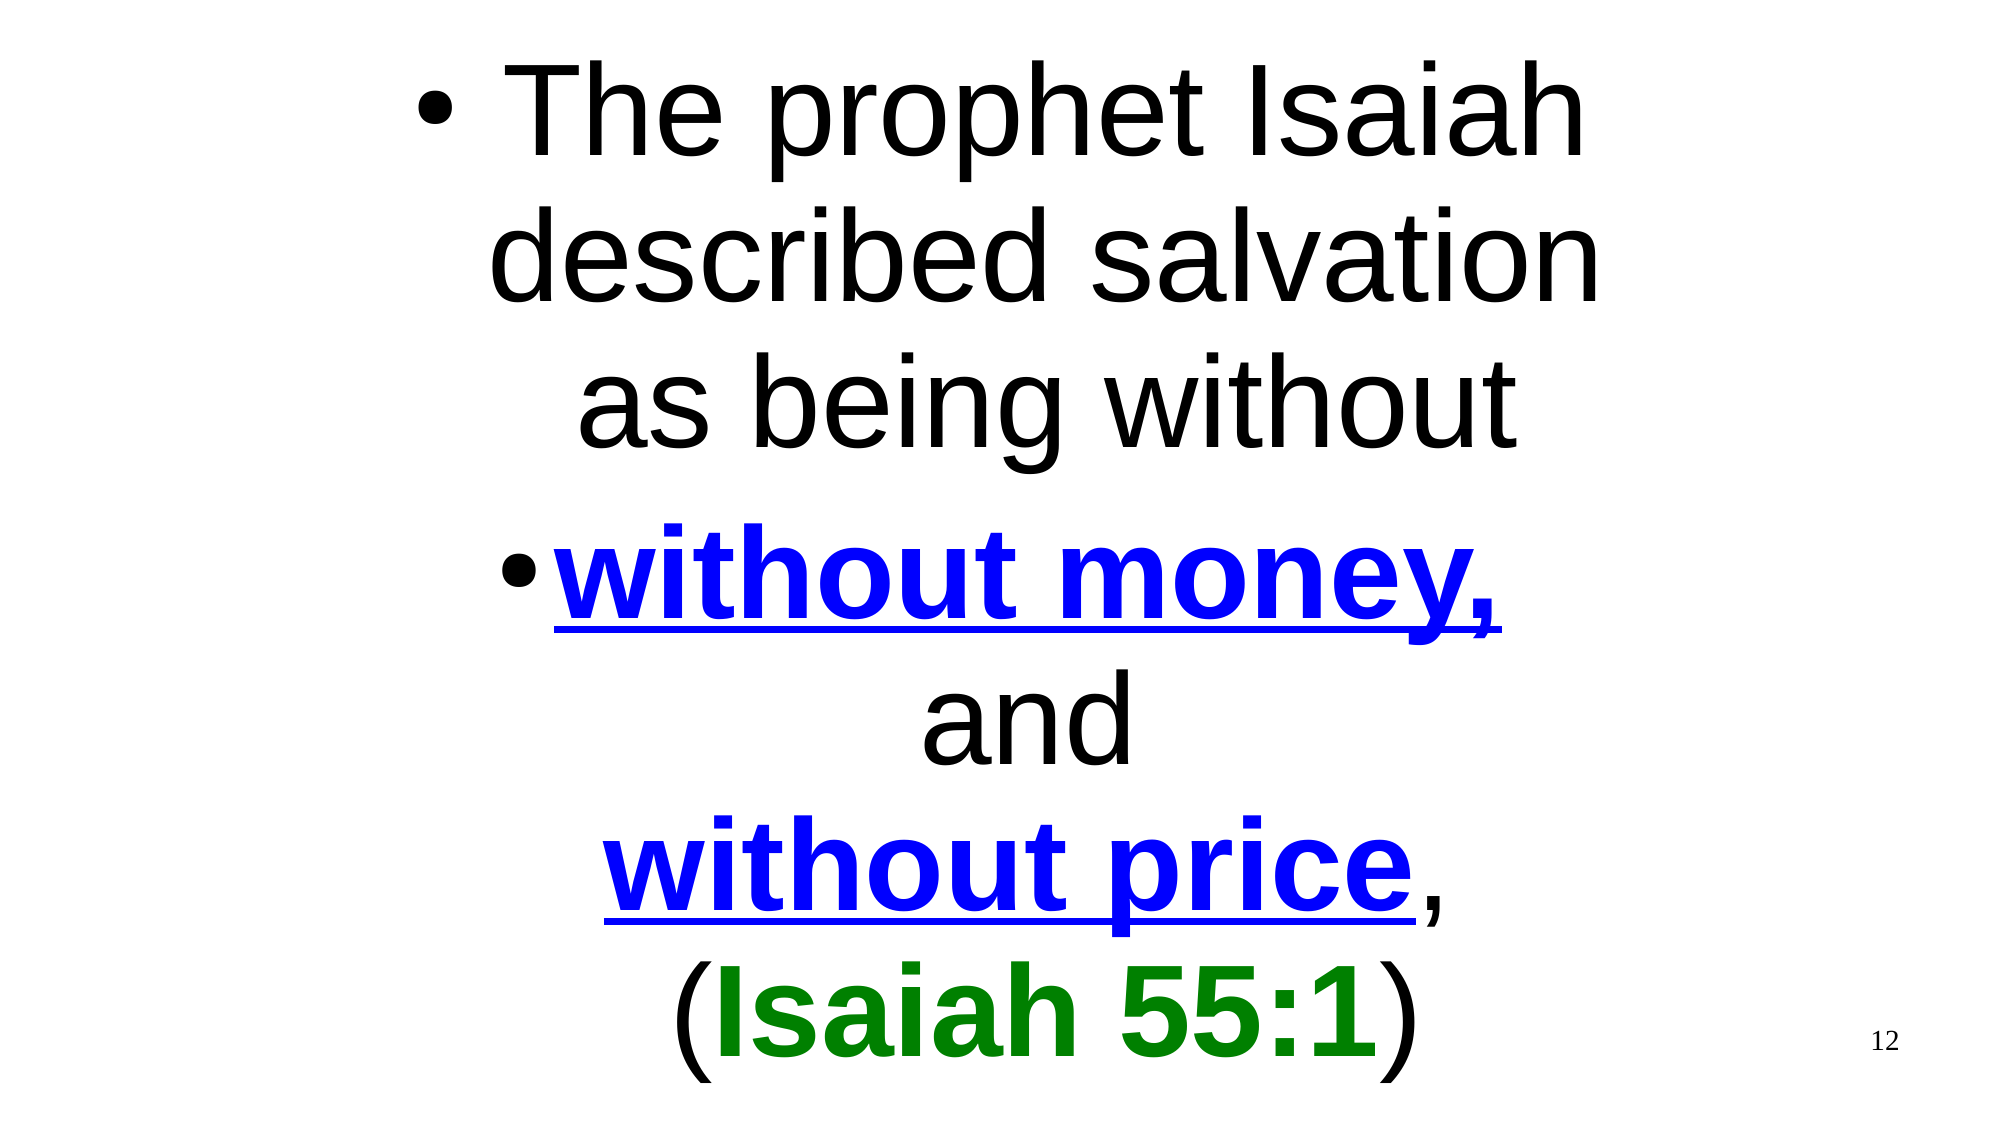

# The prophet Isaiah described salvation as being without
without money,
and
without price,
(Isaiah 55:1)
12